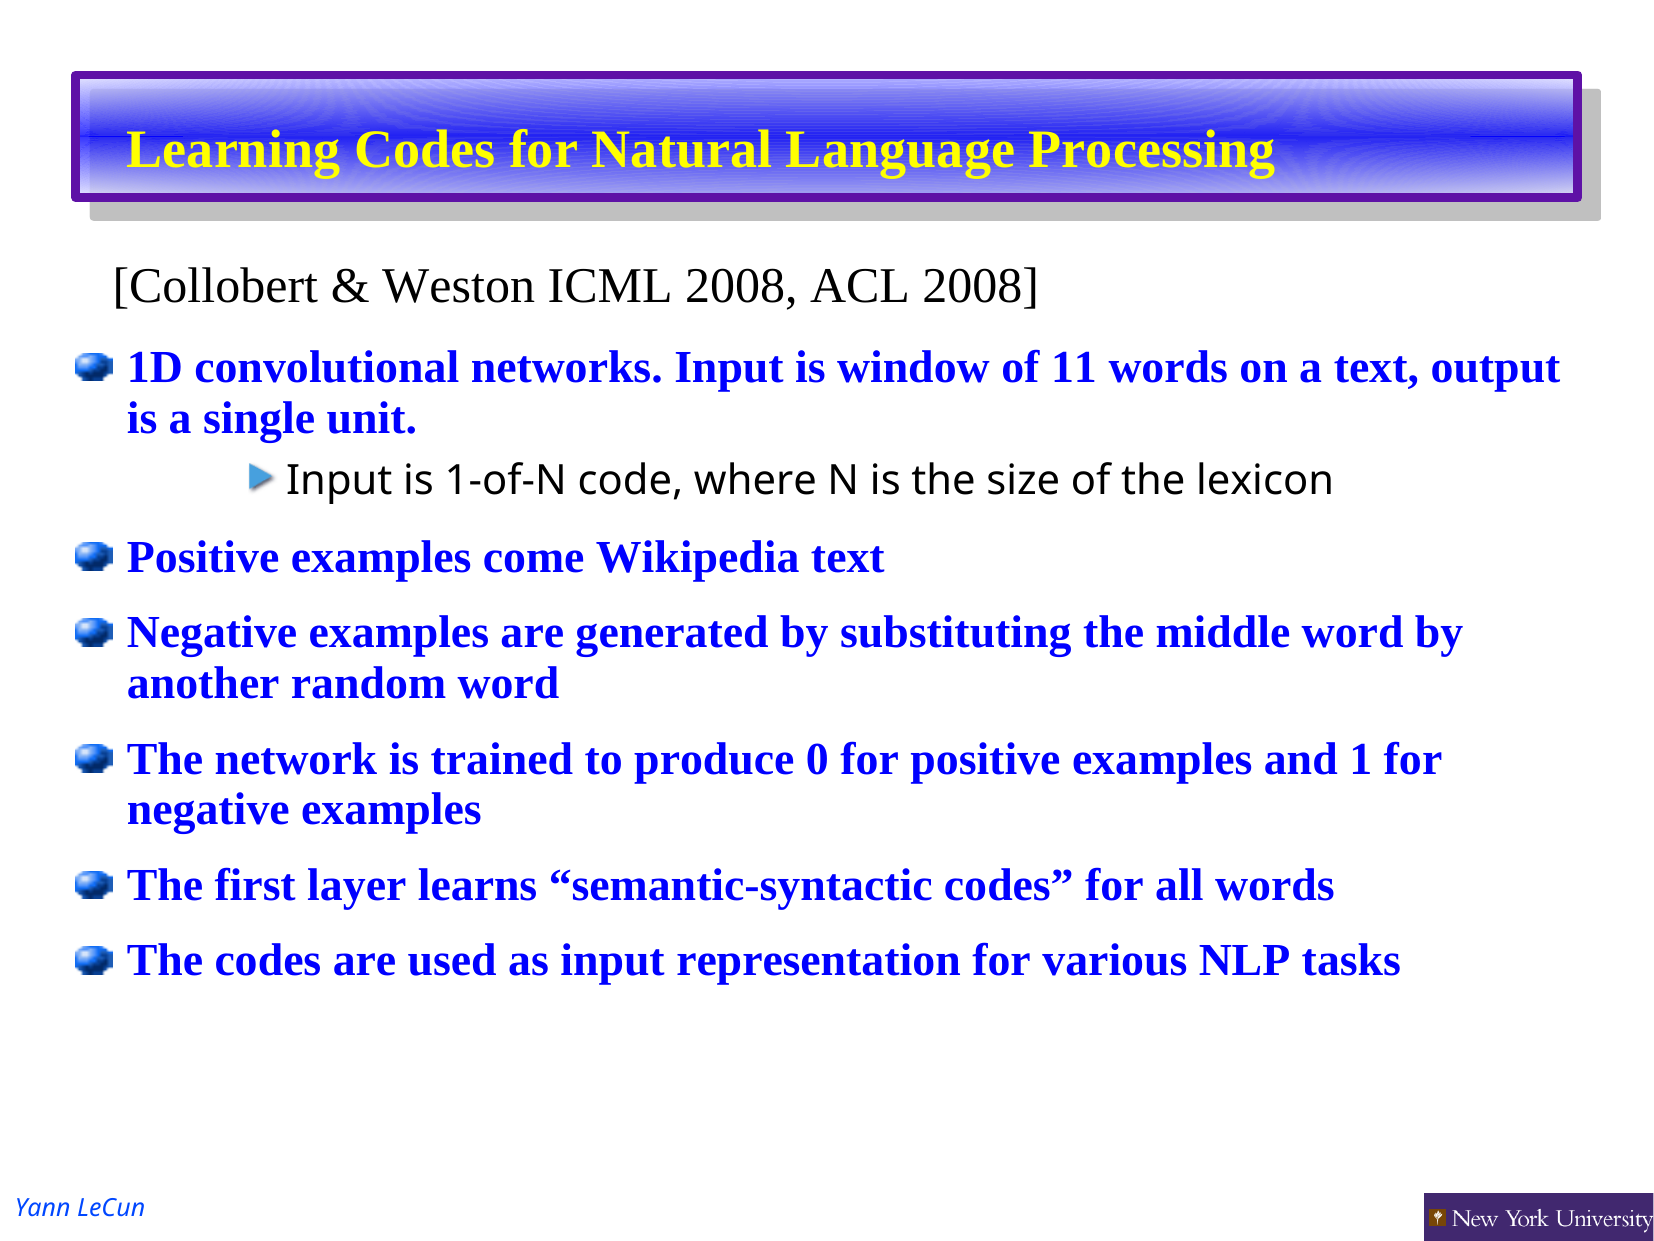

# Learning Codes for Natural Language Processing
[Collobert & Weston ICML 2008, ACL 2008]
1D convolutional networks. Input is window of 11 words on a text, output is a single unit.
Input is 1-of-N code, where N is the size of the lexicon
Positive examples come Wikipedia text
Negative examples are generated by substituting the middle word by another random word
The network is trained to produce 0 for positive examples and 1 for negative examples
The first layer learns “semantic-syntactic codes” for all words
The codes are used as input representation for various NLP tasks